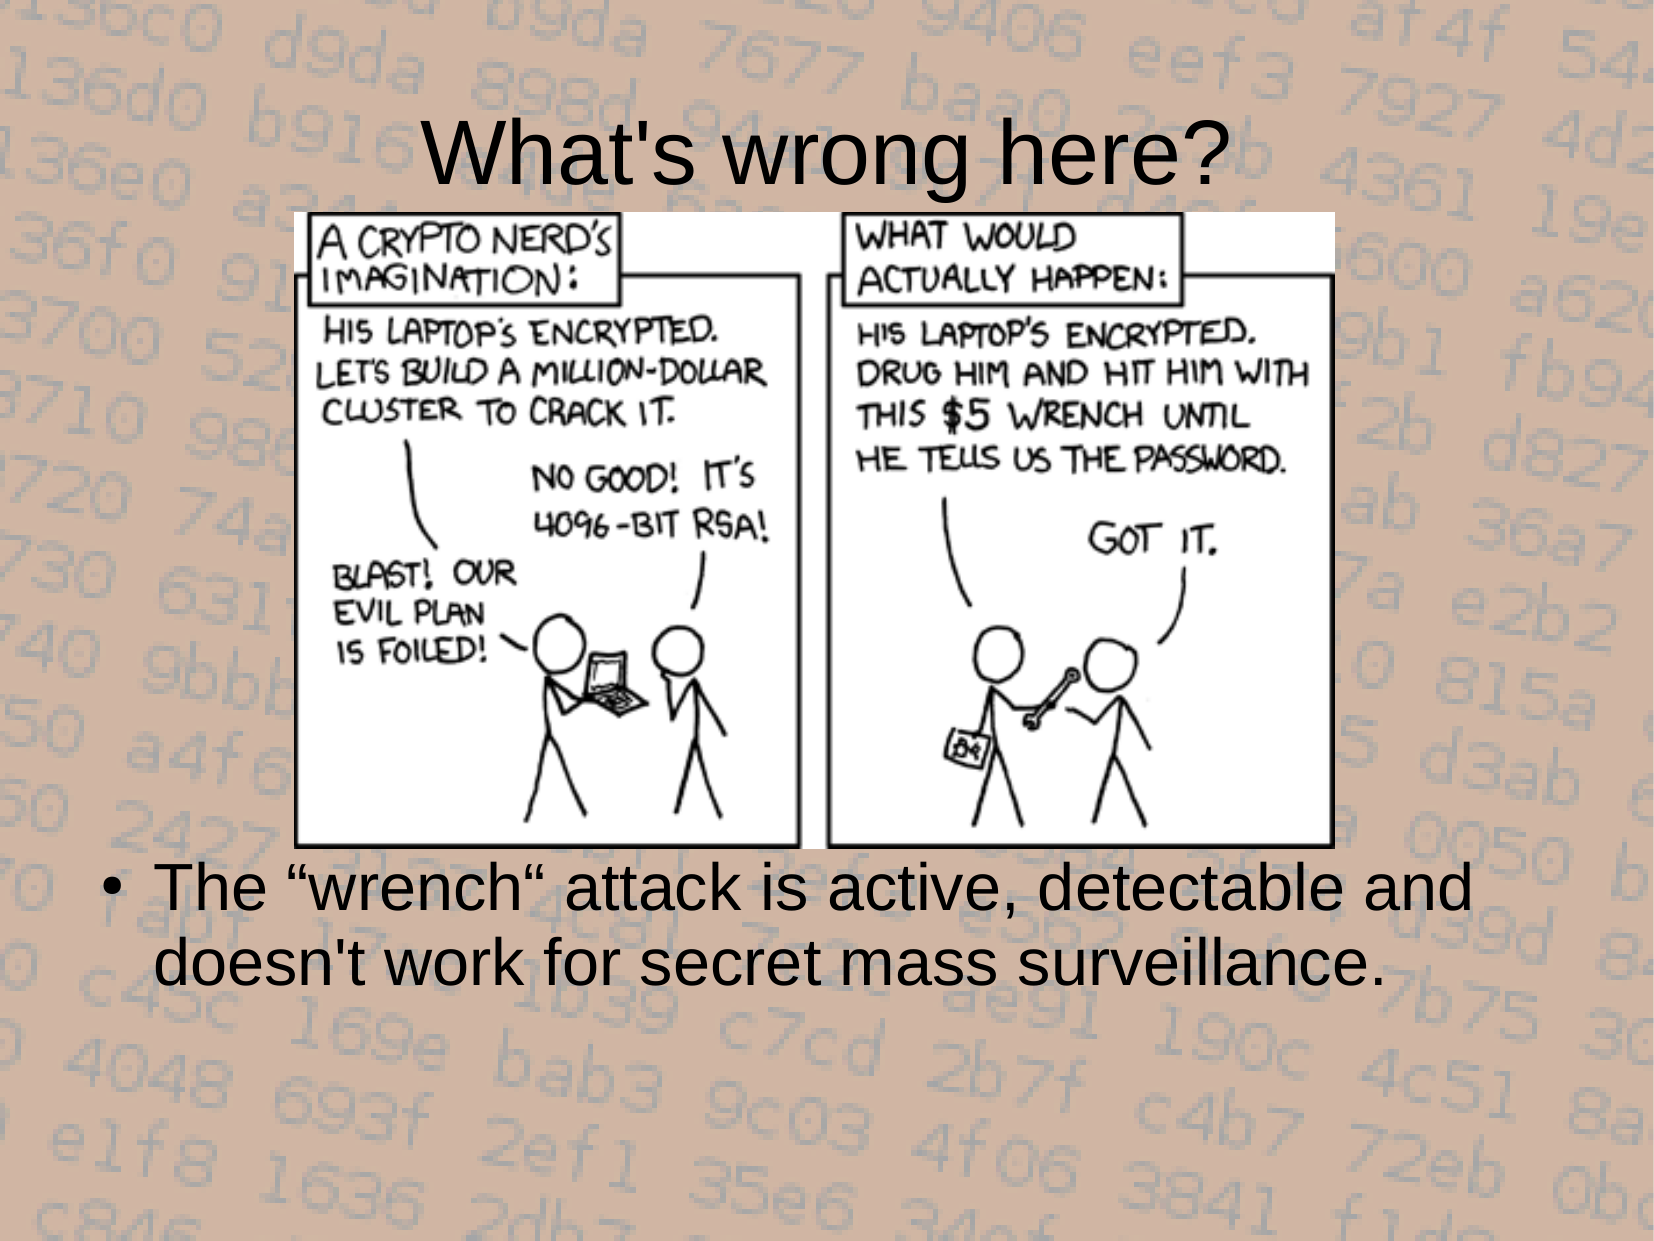

# What's wrong here?
The “wrench“ attack is active, detectable and doesn't work for secret mass surveillance.